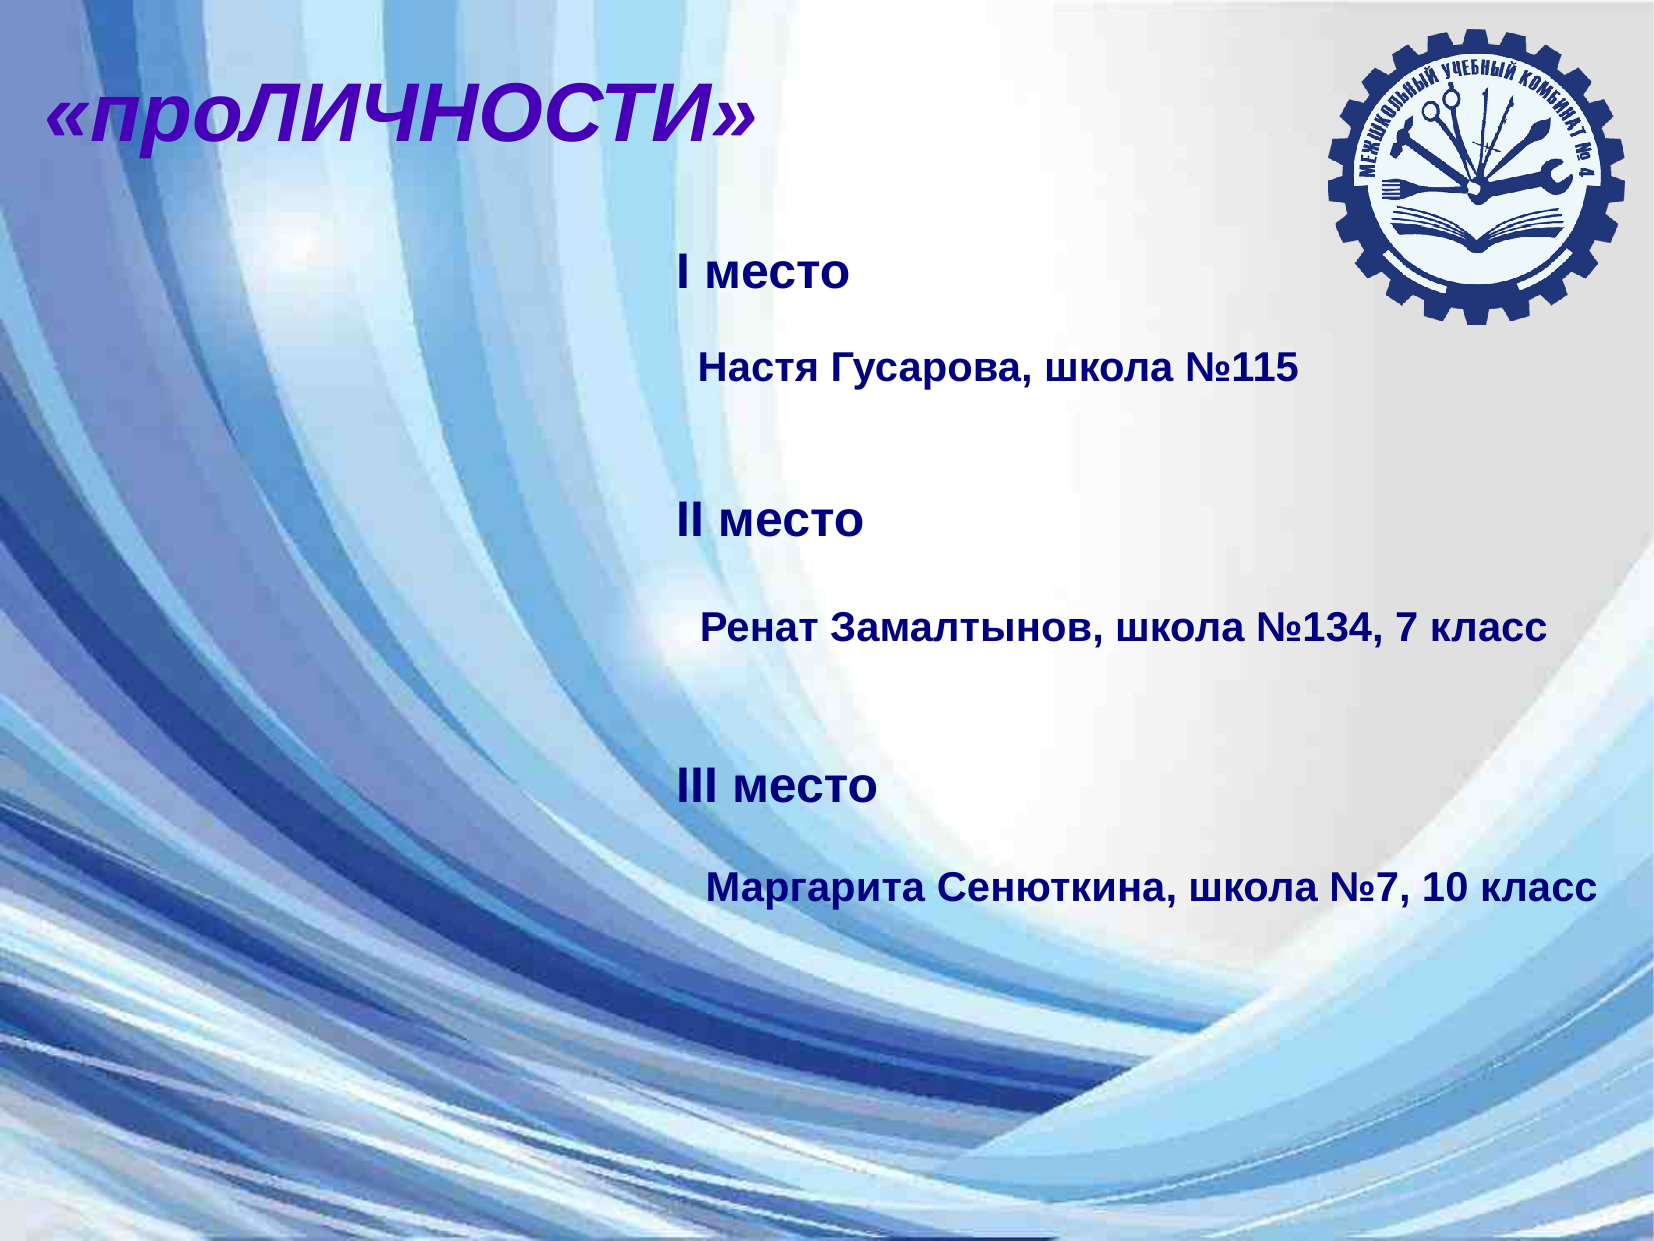

«проЛИЧНОСТИ»
I место
Настя Гусарова, школа №115
II место
Ренат Замалтынов, школа №134, 7 класс
III место
Маргарита Сенюткина, школа №7, 10 класс